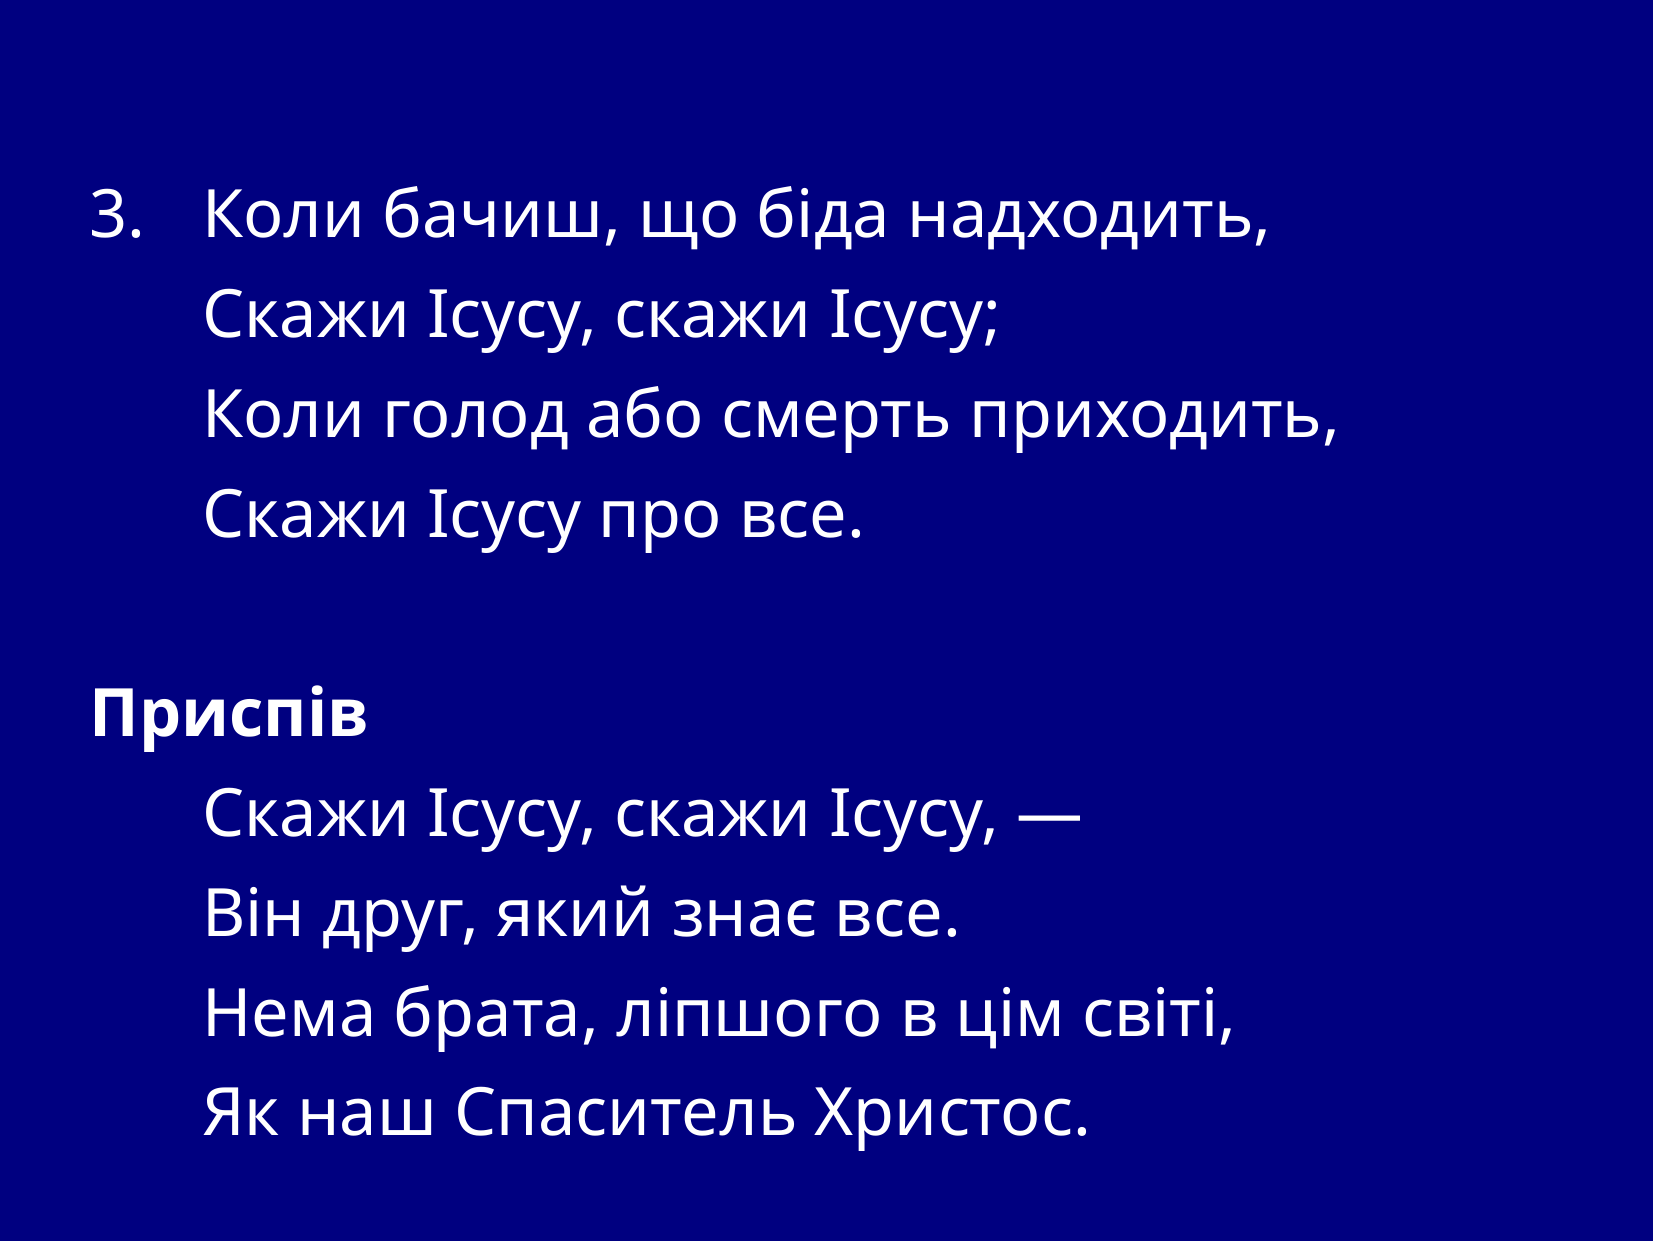

3.	Коли бачиш, що біда надходить,
	Скажи Ісусу, скажи Ісусу;
	Коли голод або смерть приходить,
	Скажи Ісусу про все.
Приспів
	Скажи Ісусу, скажи Ісусу, ―
	Він друг, який знає все.
	Нема брата, ліпшого в цім світі,
	Як наш Спаситель Христос.